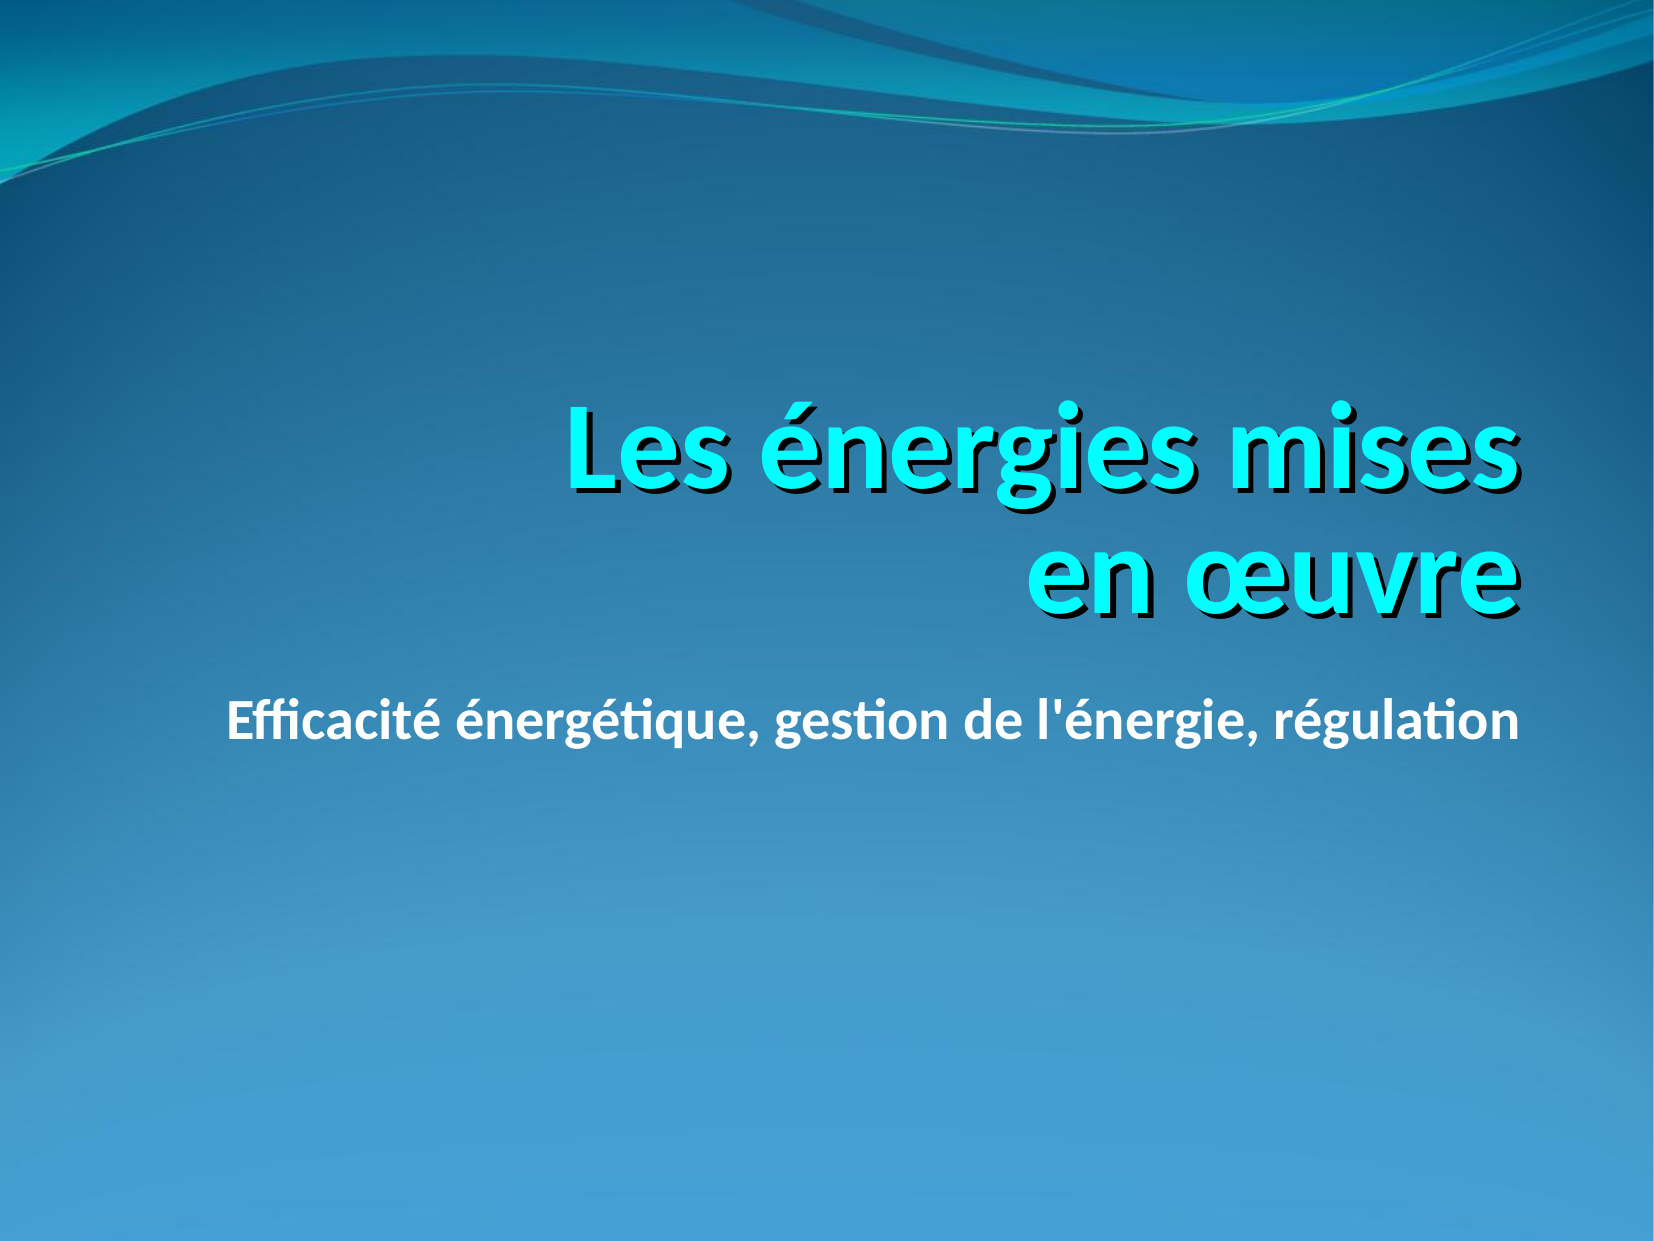

Les énergies mises en œuvre
Efficacité énergétique, gestion de l'énergie, régulation